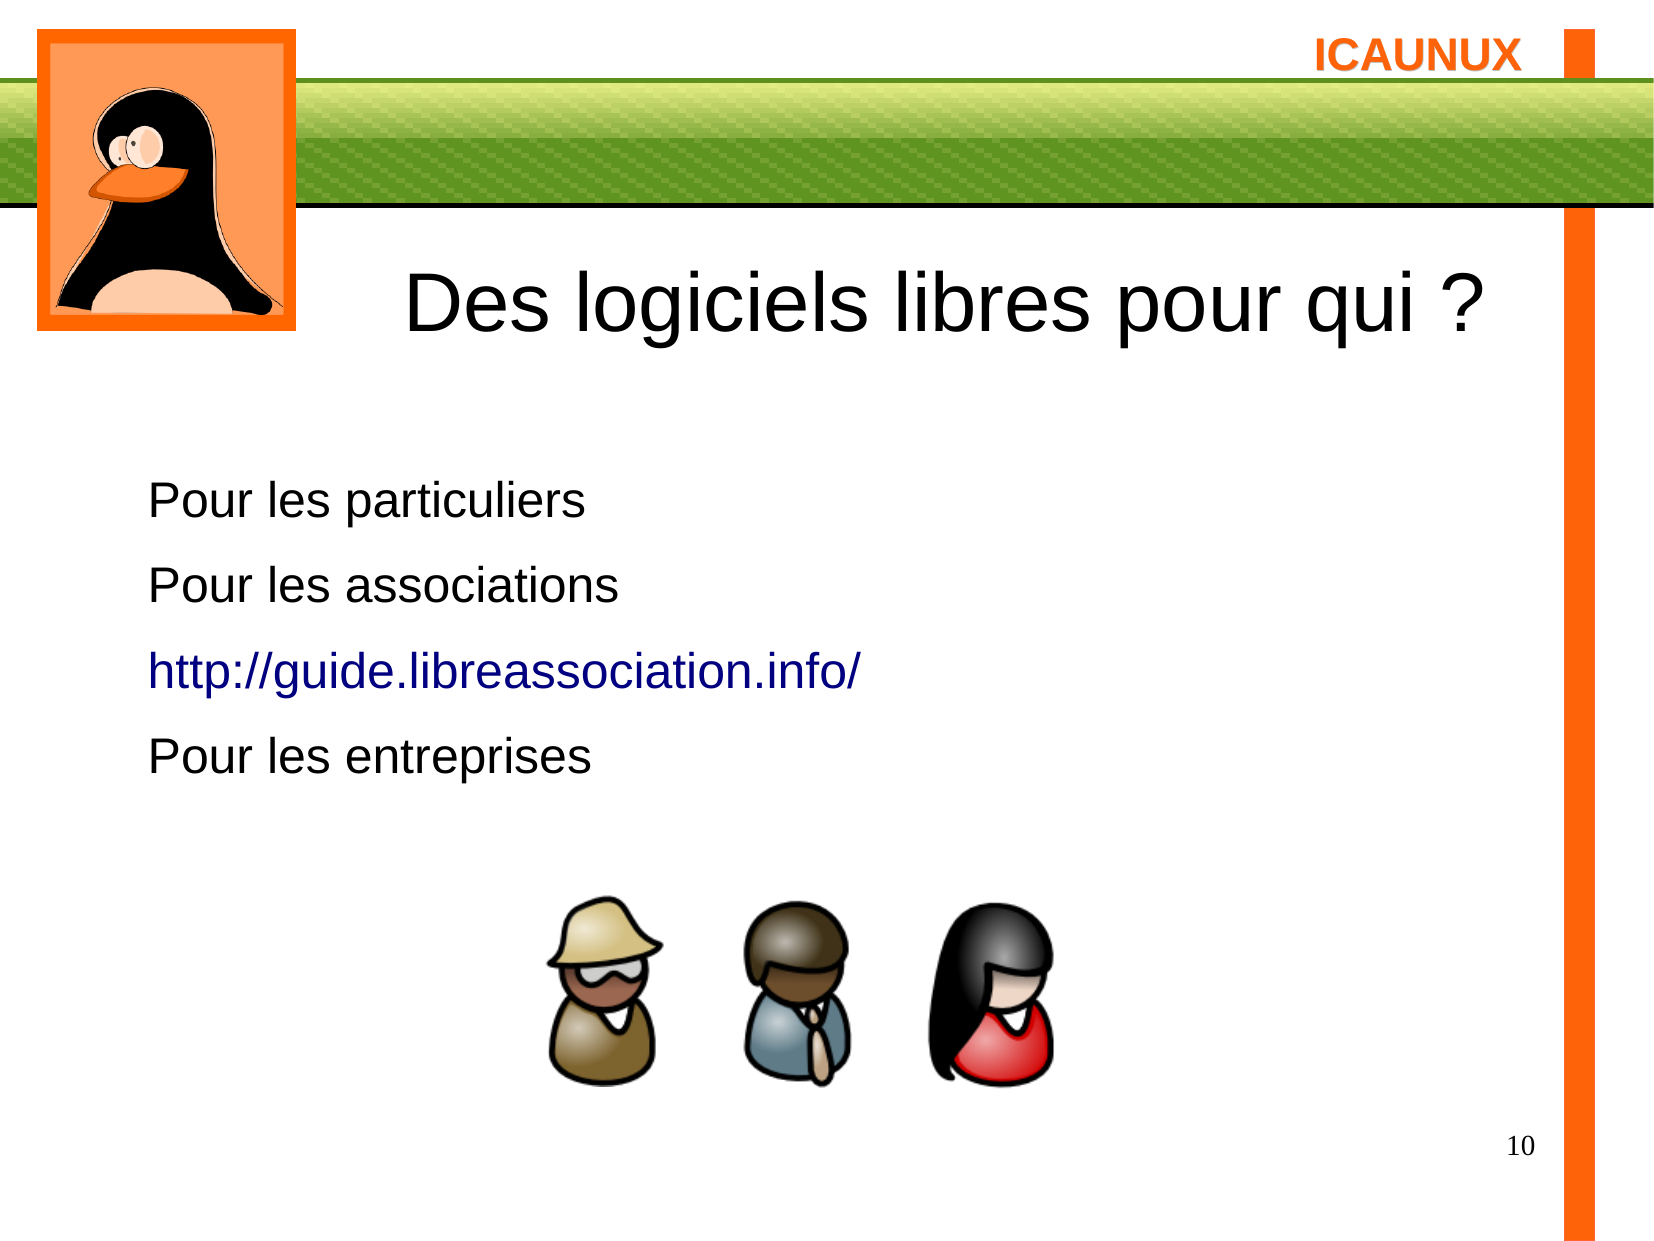

# Des logiciels libres pour qui ?
Pour les particuliers
Pour les associations
http://guide.libreassociation.info/
Pour les entreprises
10